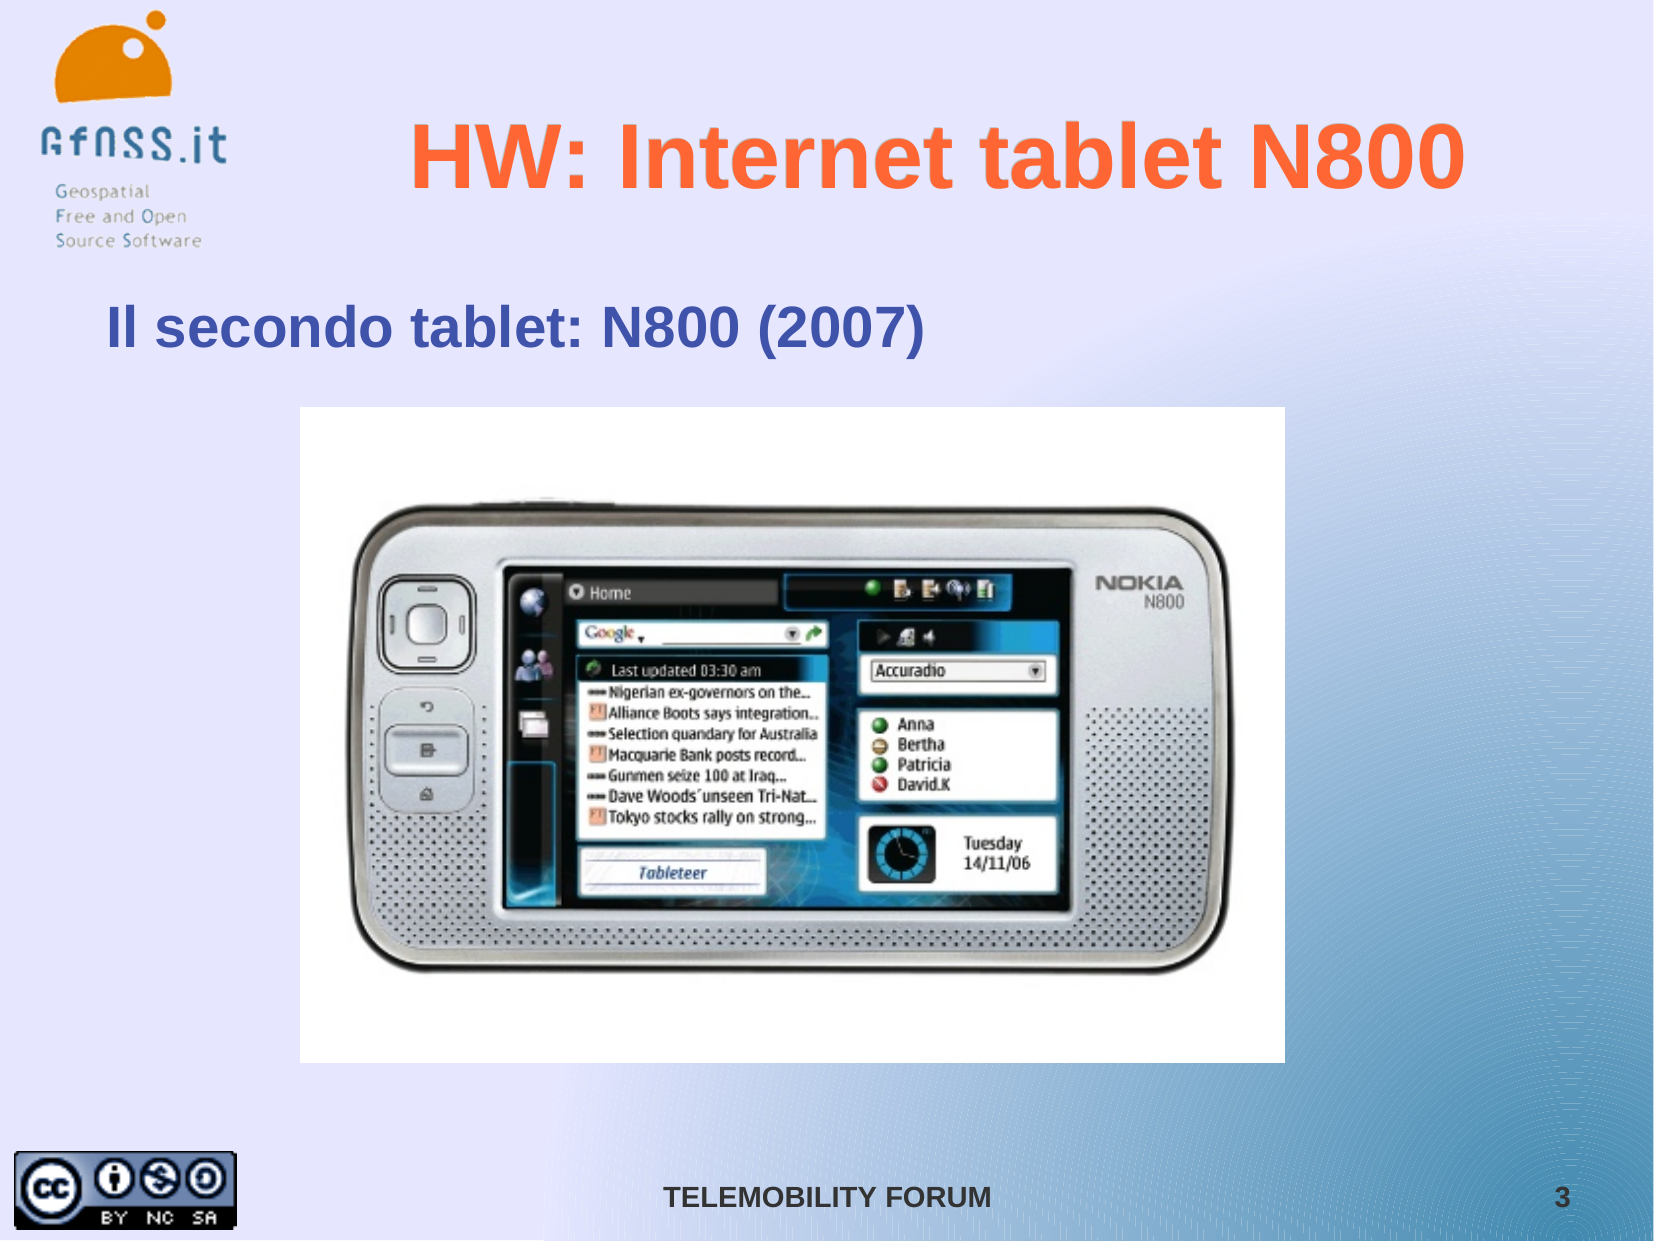

# HW: Internet tablet N800
Il secondo tablet: N800 (2007)
INSERIRE NOME EVENTO
3